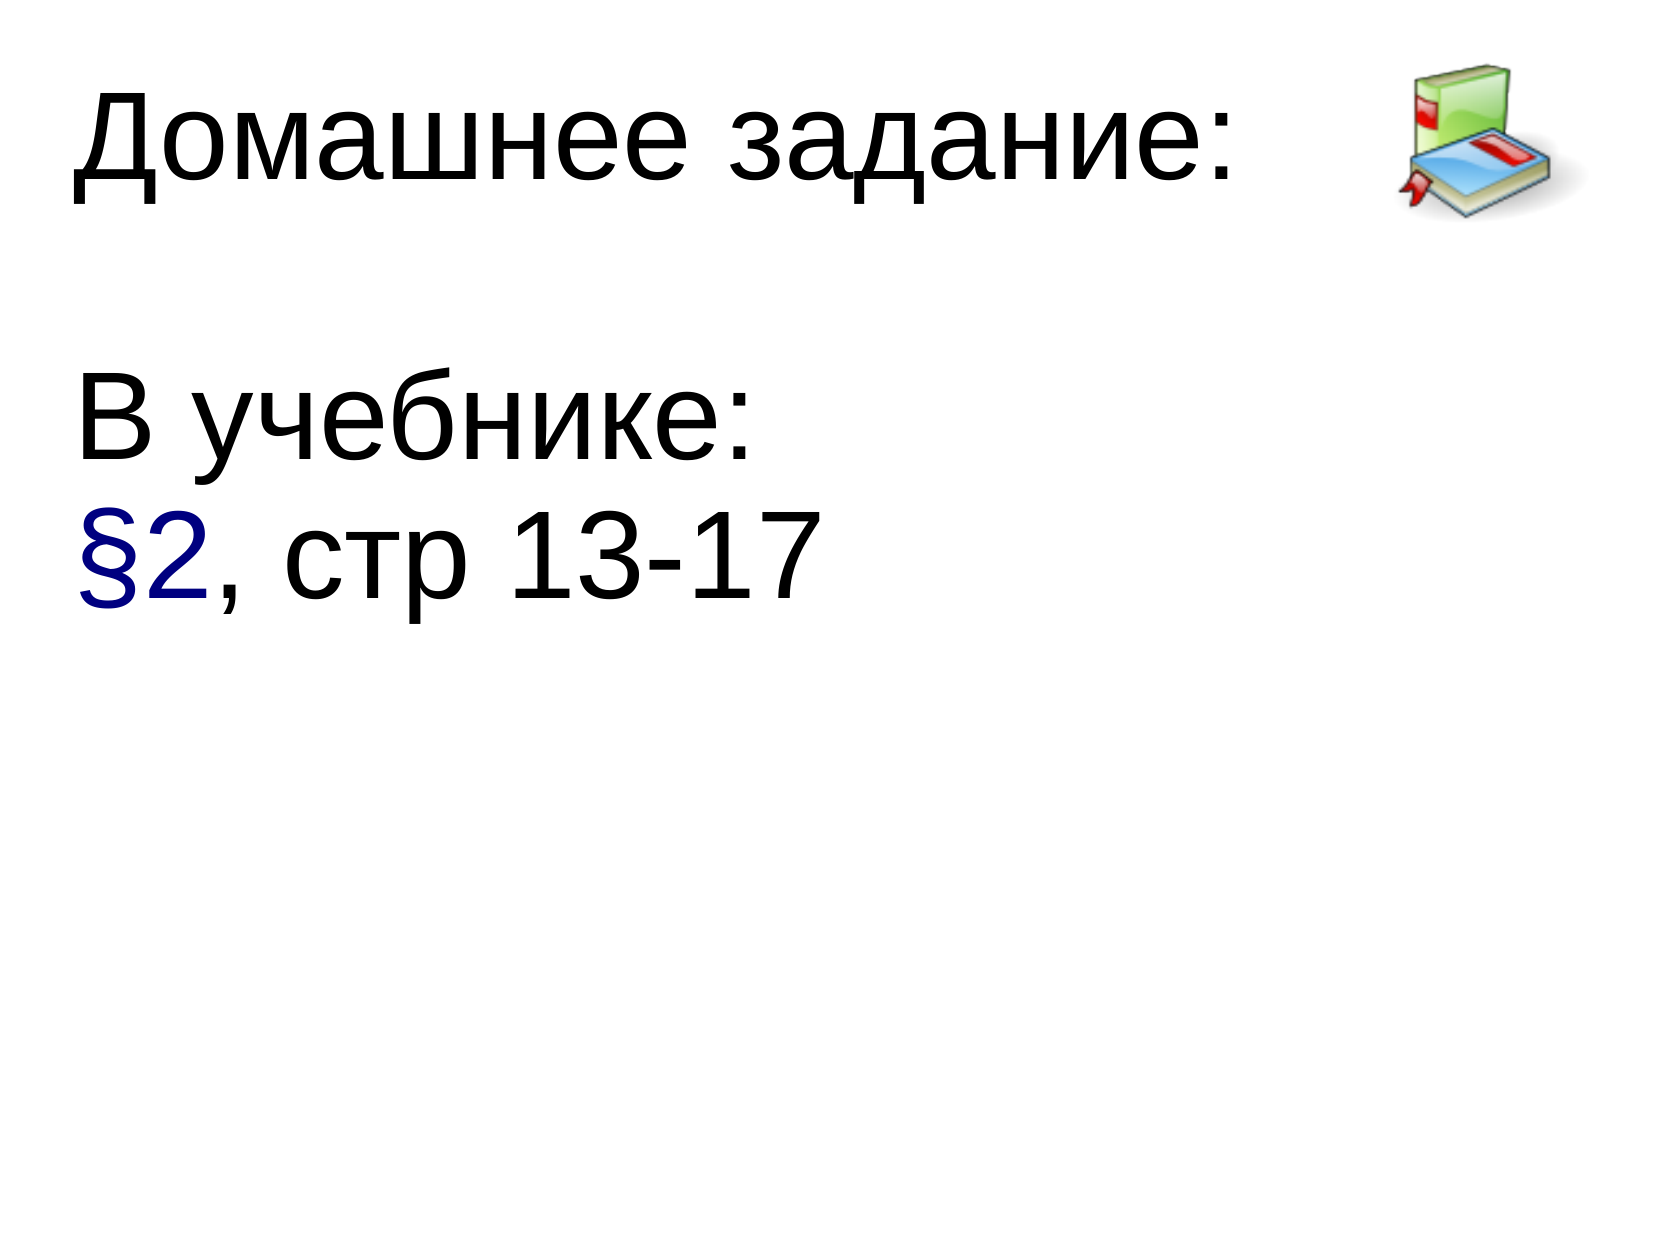

Домашнее задание:
В учебнике:
§2, стр 13-17